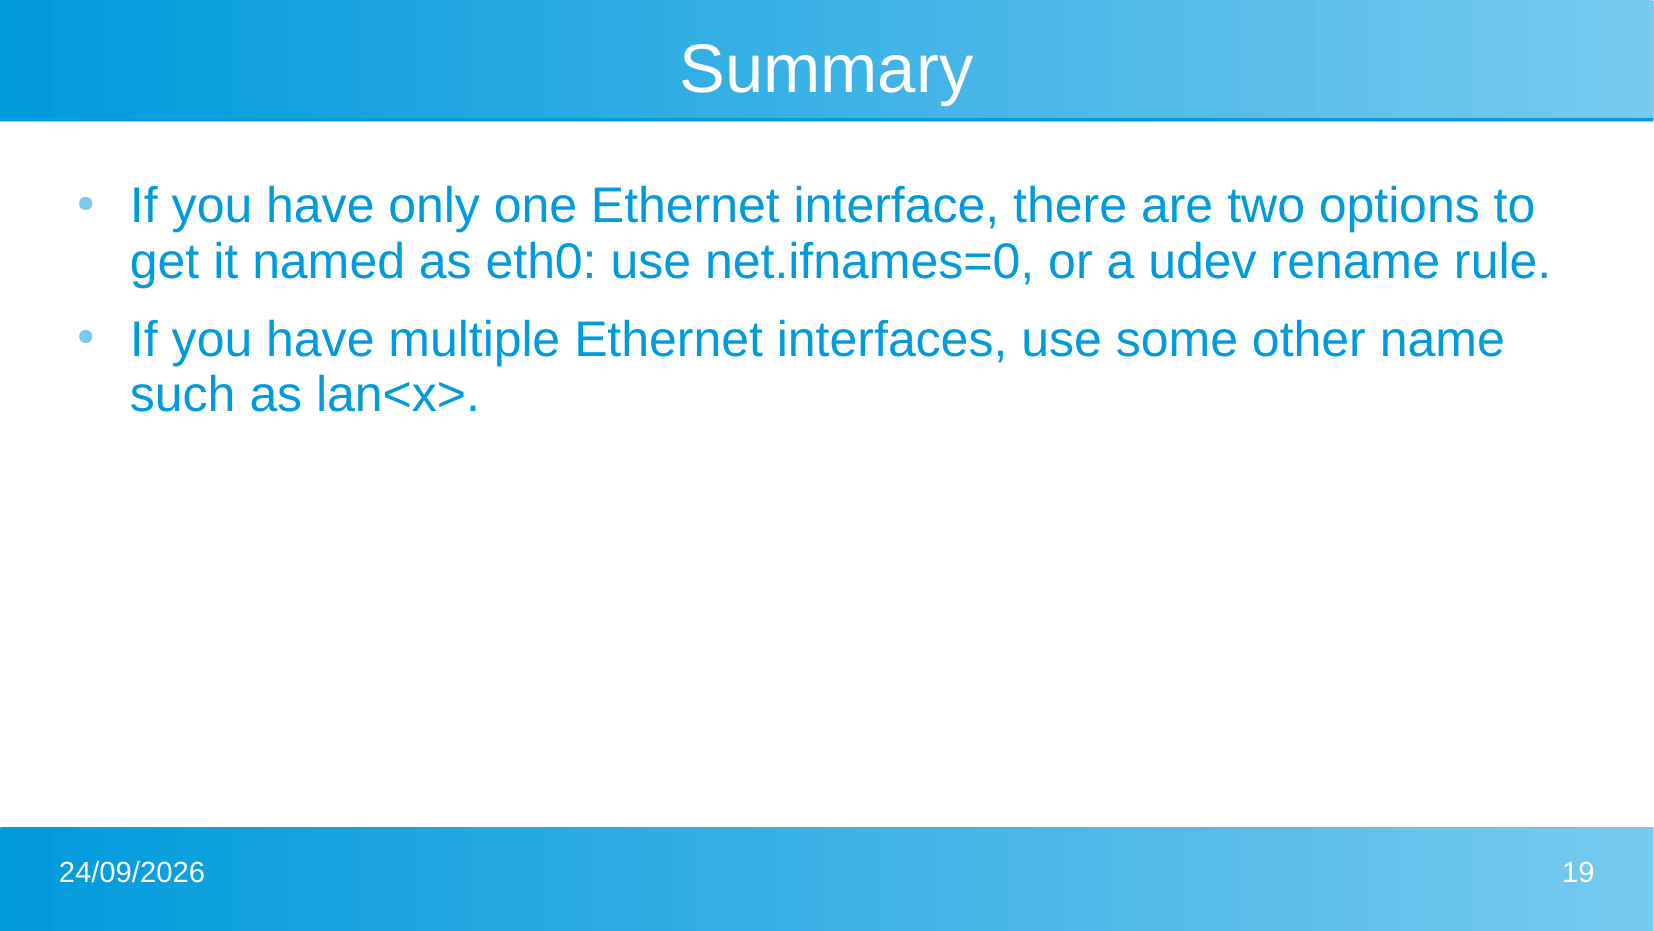

# Summary
If you have only one Ethernet interface, there are two options to get it named as eth0: use net.ifnames=0, or a udev rename rule.
If you have multiple Ethernet interfaces, use some other name such as lan<x>.
19